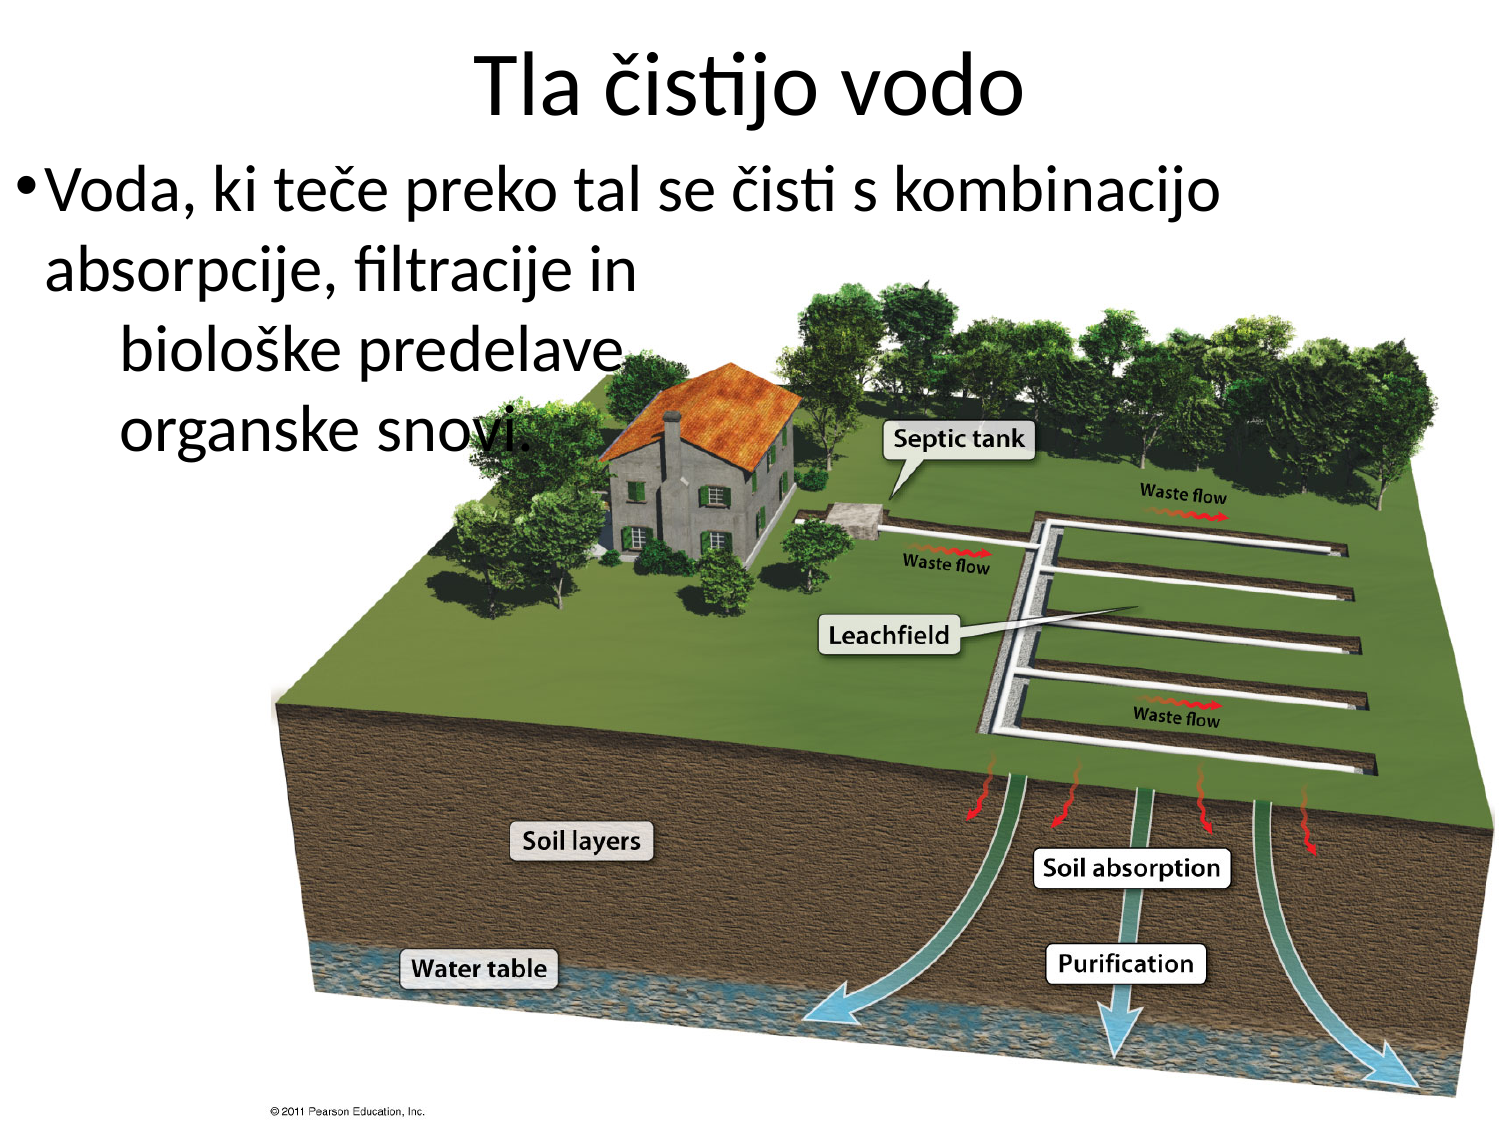

# Tla čistijo vodo
Voda, ki teče preko tal se čisti s kombinacijo absorpcije, filtracije in
	biološke predelave
	organske snovi.